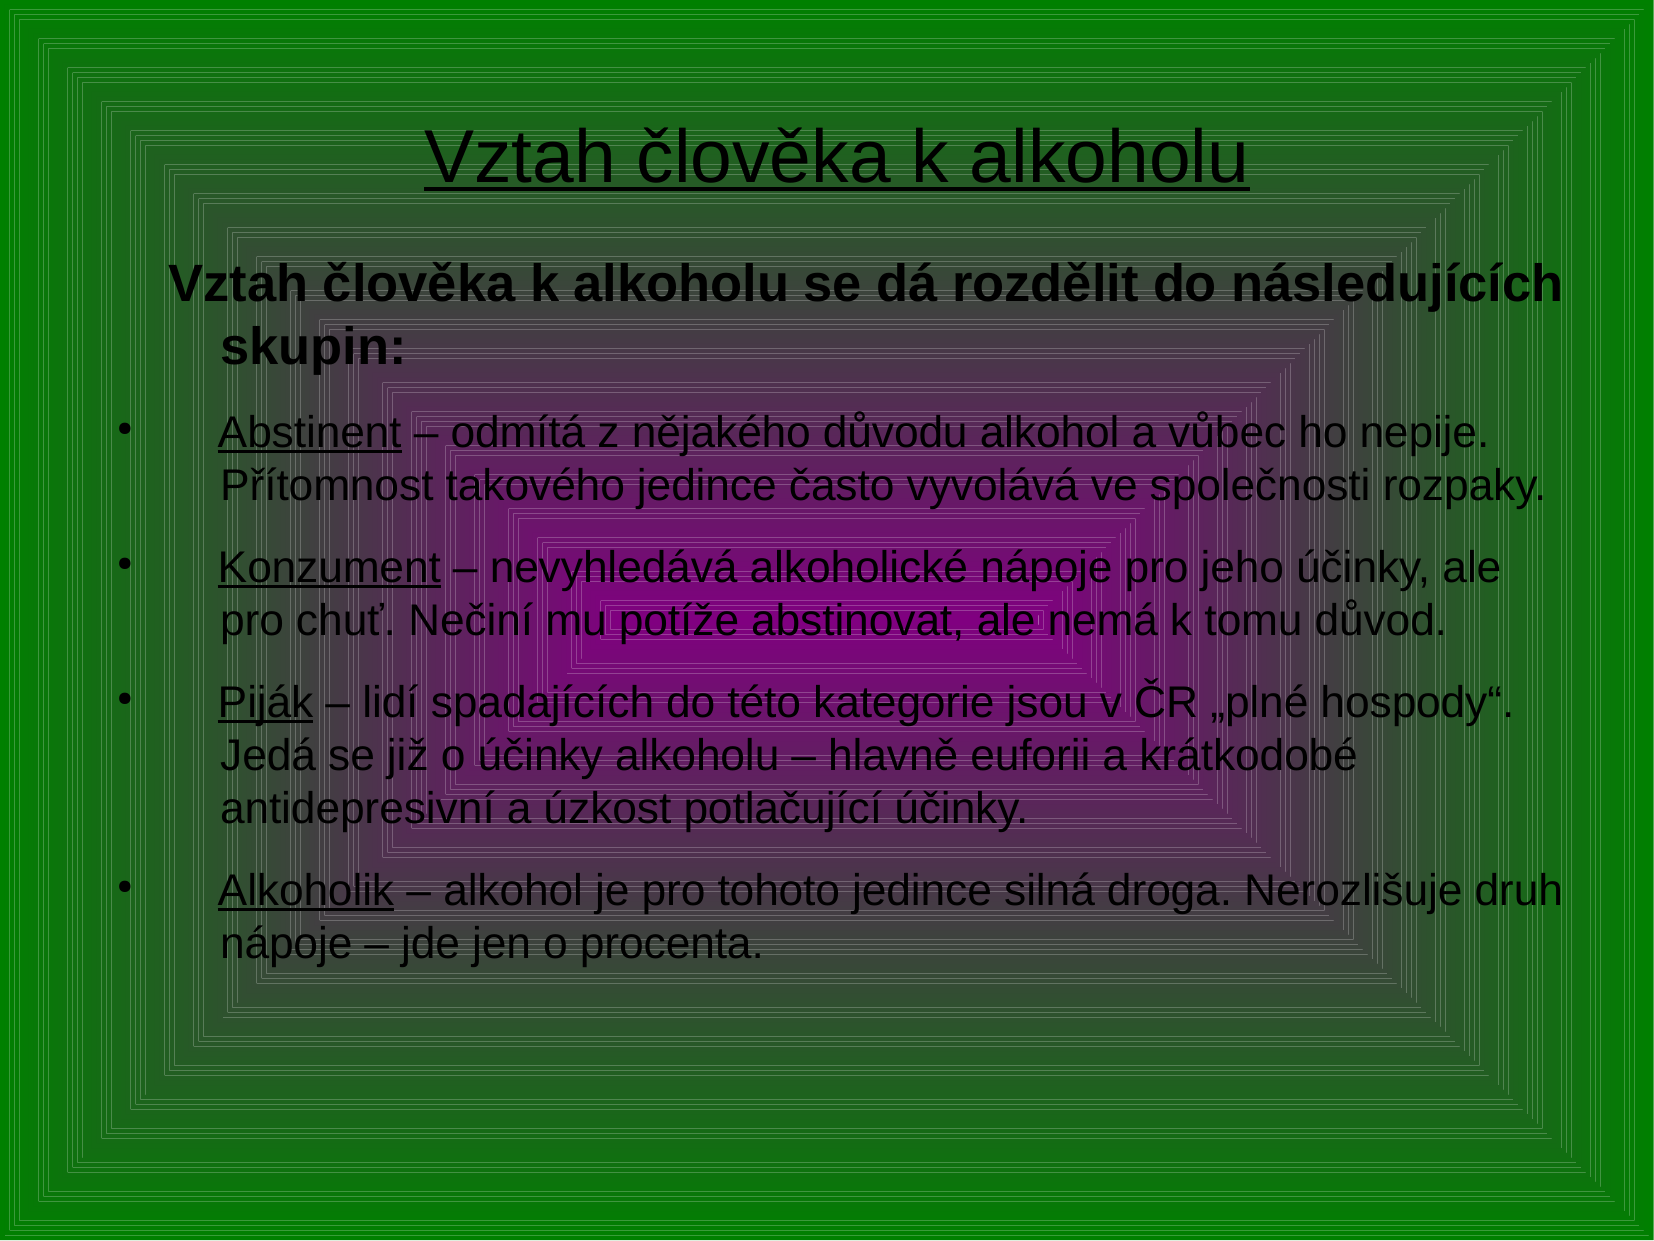

# Vztah člověka k alkoholu
Vztah člověka k alkoholu se dá rozdělit do následujících skupin:
 Abstinent – odmítá z nějakého důvodu alkohol a vůbec ho nepije. Přítomnost takového jedince často vyvolává ve společnosti rozpaky.
 Konzument – nevyhledává alkoholické nápoje pro jeho účinky, ale pro chuť. Nečiní mu potíže abstinovat, ale nemá k tomu důvod.
 Piják – lidí spadajících do této kategorie jsou v ČR „plné hospody“. Jedá se již o účinky alkoholu – hlavně euforii a krátkodobé antidepresivní a úzkost potlačující účinky.
 Alkoholik – alkohol je pro tohoto jedince silná droga. Nerozlišuje druh nápoje – jde jen o procenta.